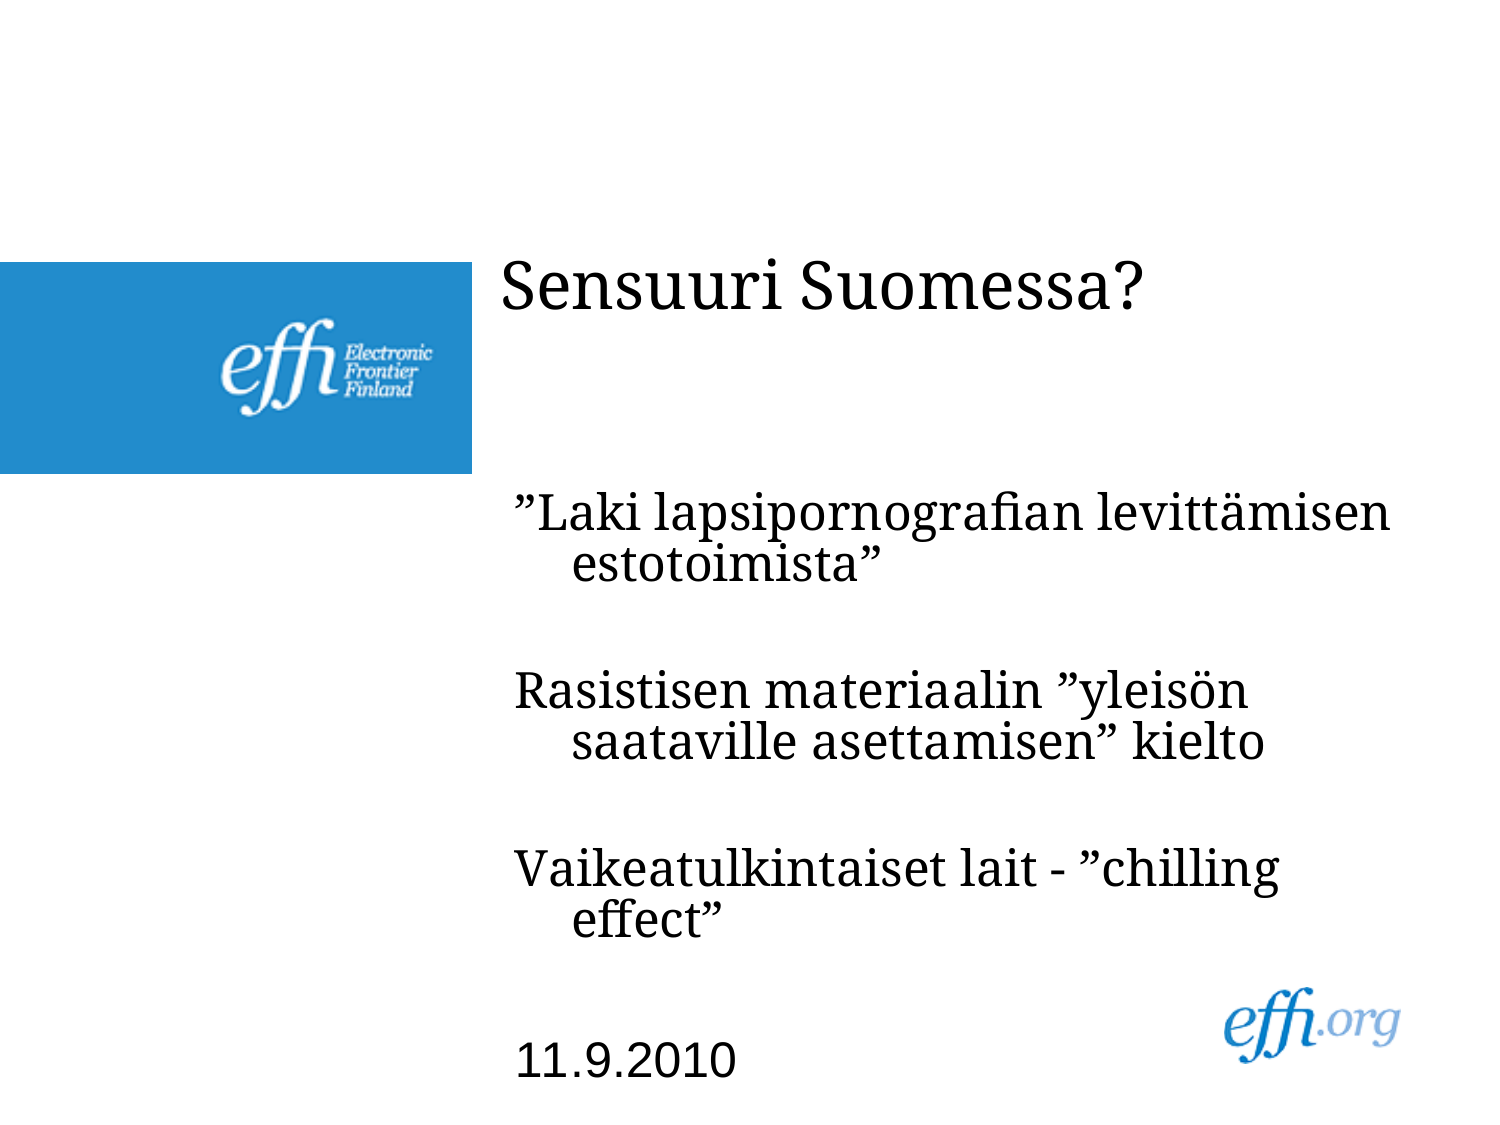

# Sensuuri Suomessa?
”Laki lapsipornografian levittämisen estotoimista”
Rasistisen materiaalin ”yleisön saataville asettamisen” kielto
Vaikeatulkintaiset lait - ”chilling effect”